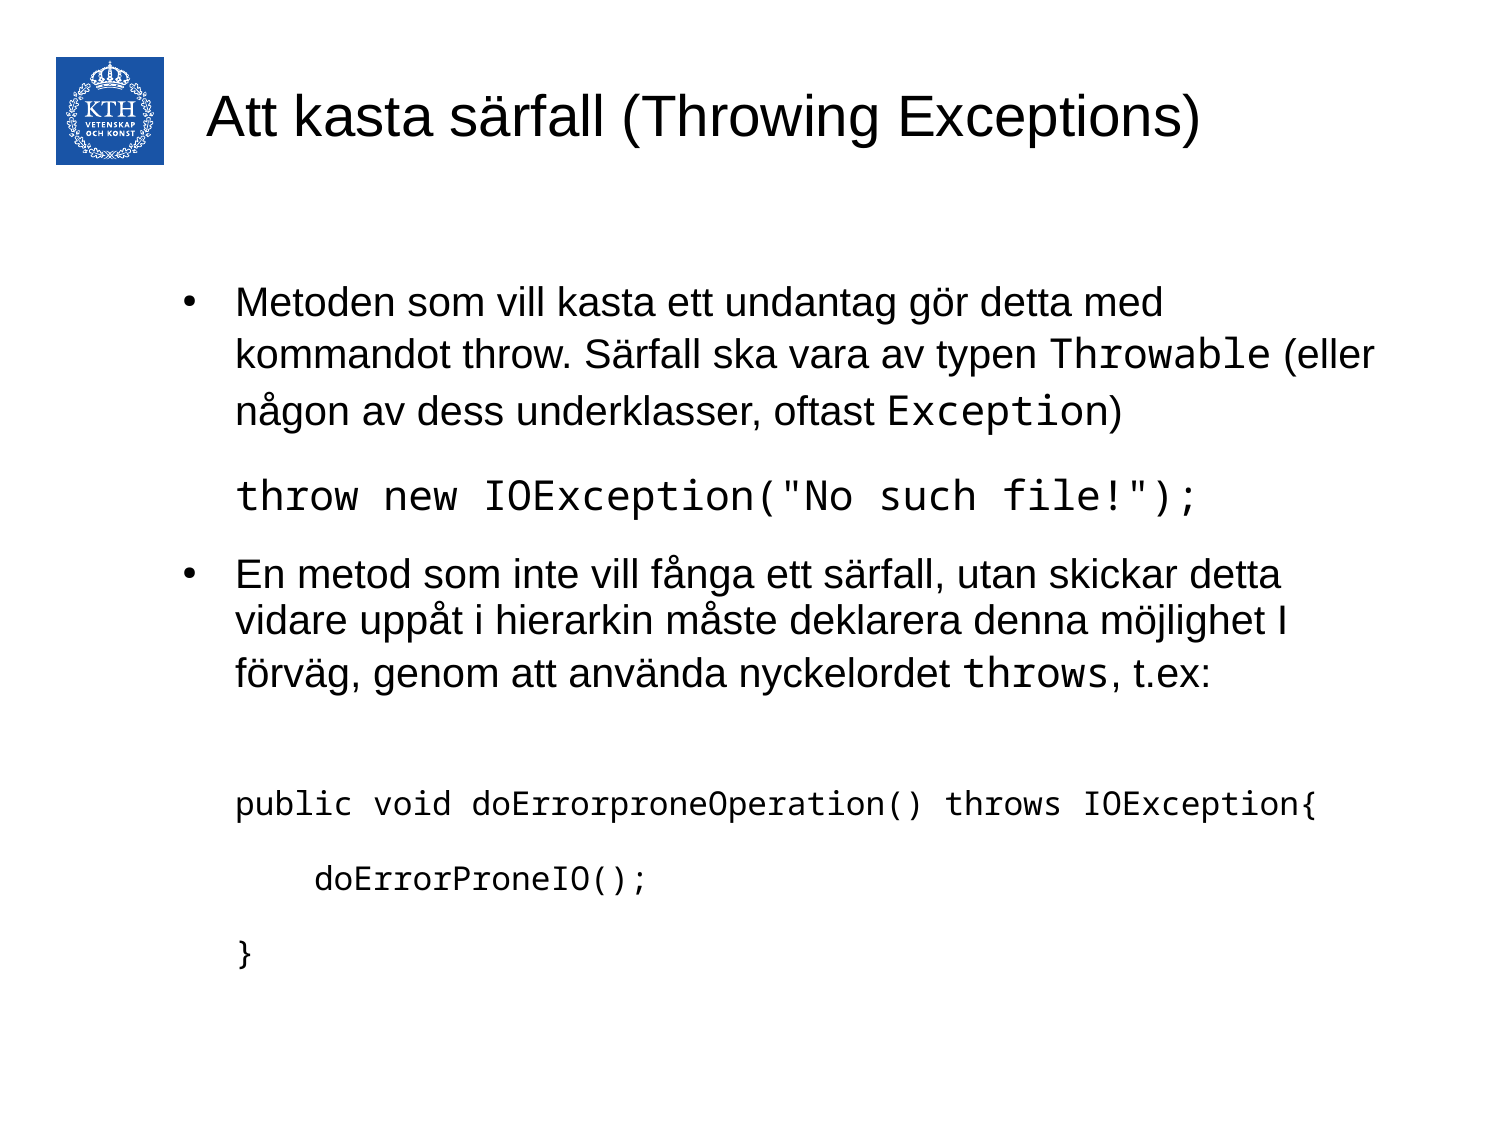

# Att kasta särfall (Throwing Exceptions)
Metoden som vill kasta ett undantag gör detta med kommandot throw. Särfall ska vara av typen Throwable (eller någon av dess underklasser, oftast Exception)
throw new IOException("No such file!");
En metod som inte vill fånga ett särfall, utan skickar detta vidare uppåt i hierarkin måste deklarera denna möjlighet I förväg, genom att använda nyckelordet throws, t.ex:
public void doErrorproneOperation() throws IOException{
 doErrorProneIO();
}